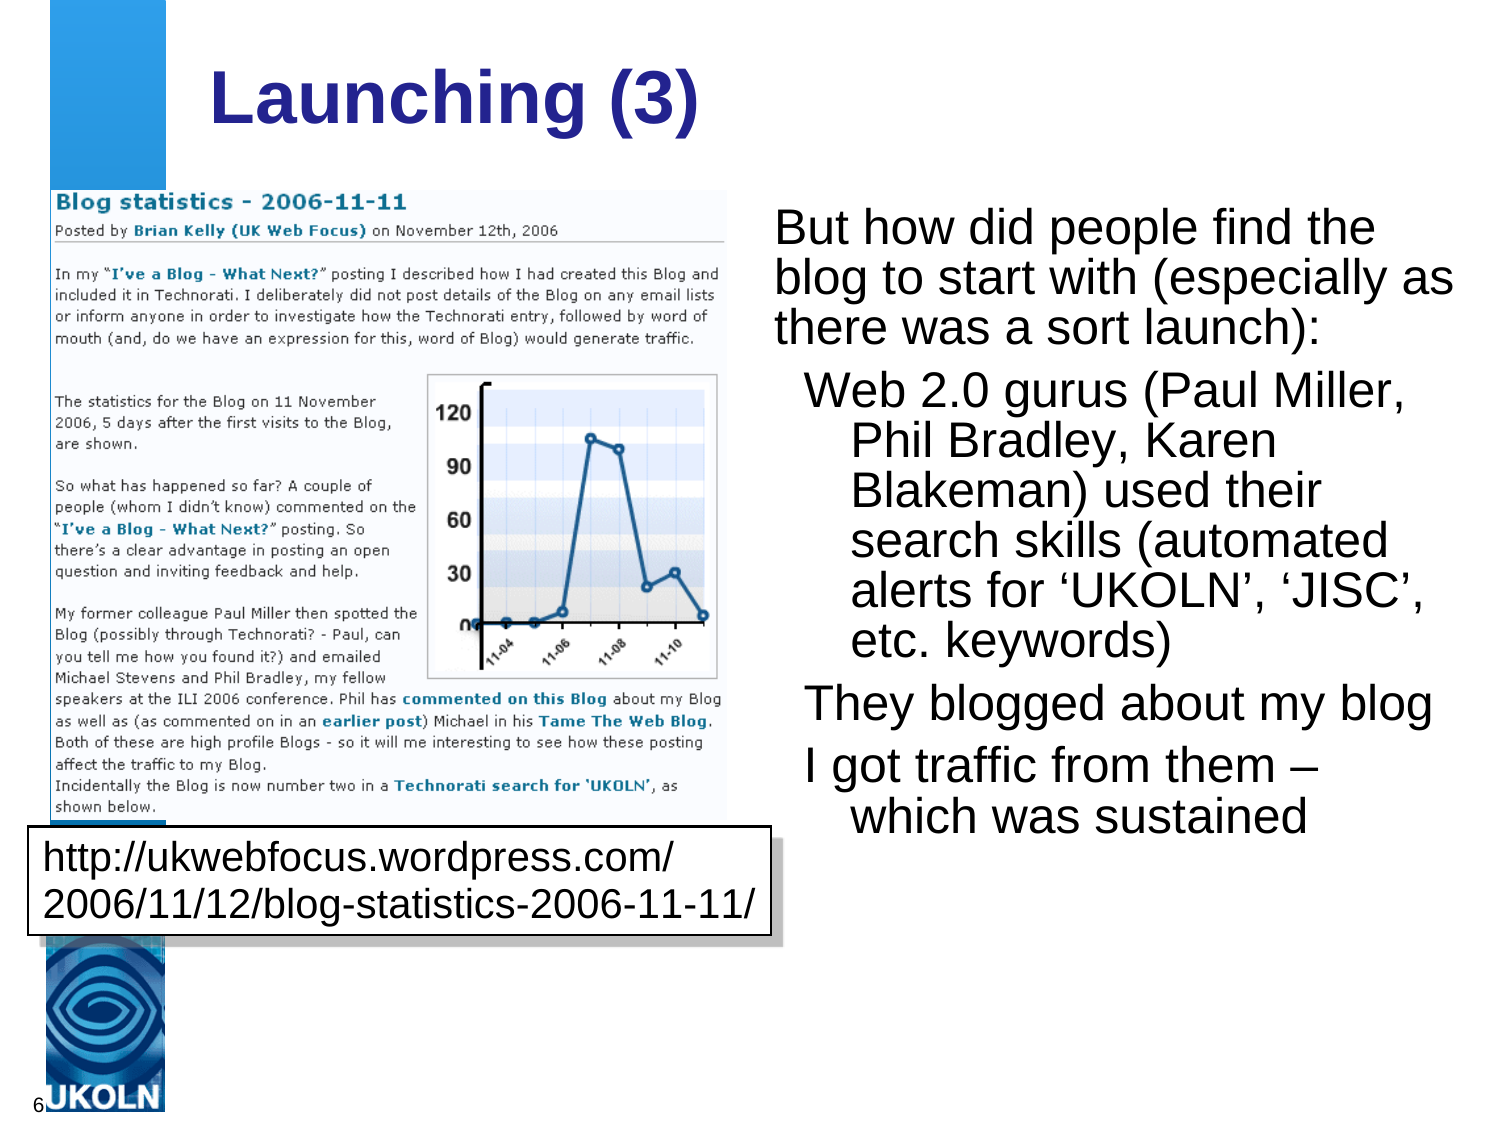

# Launching (3)
But how did people find the blog to start with (especially as there was a sort launch):
Web 2.0 gurus (Paul Miller, Phil Bradley, Karen Blakeman) used their search skills (automated alerts for ‘UKOLN’, ‘JISC’, etc. keywords)
They blogged about my blog
I got traffic from them – which was sustained
http://ukwebfocus.wordpress.com/
2006/11/12/blog-statistics-2006-11-11/
6